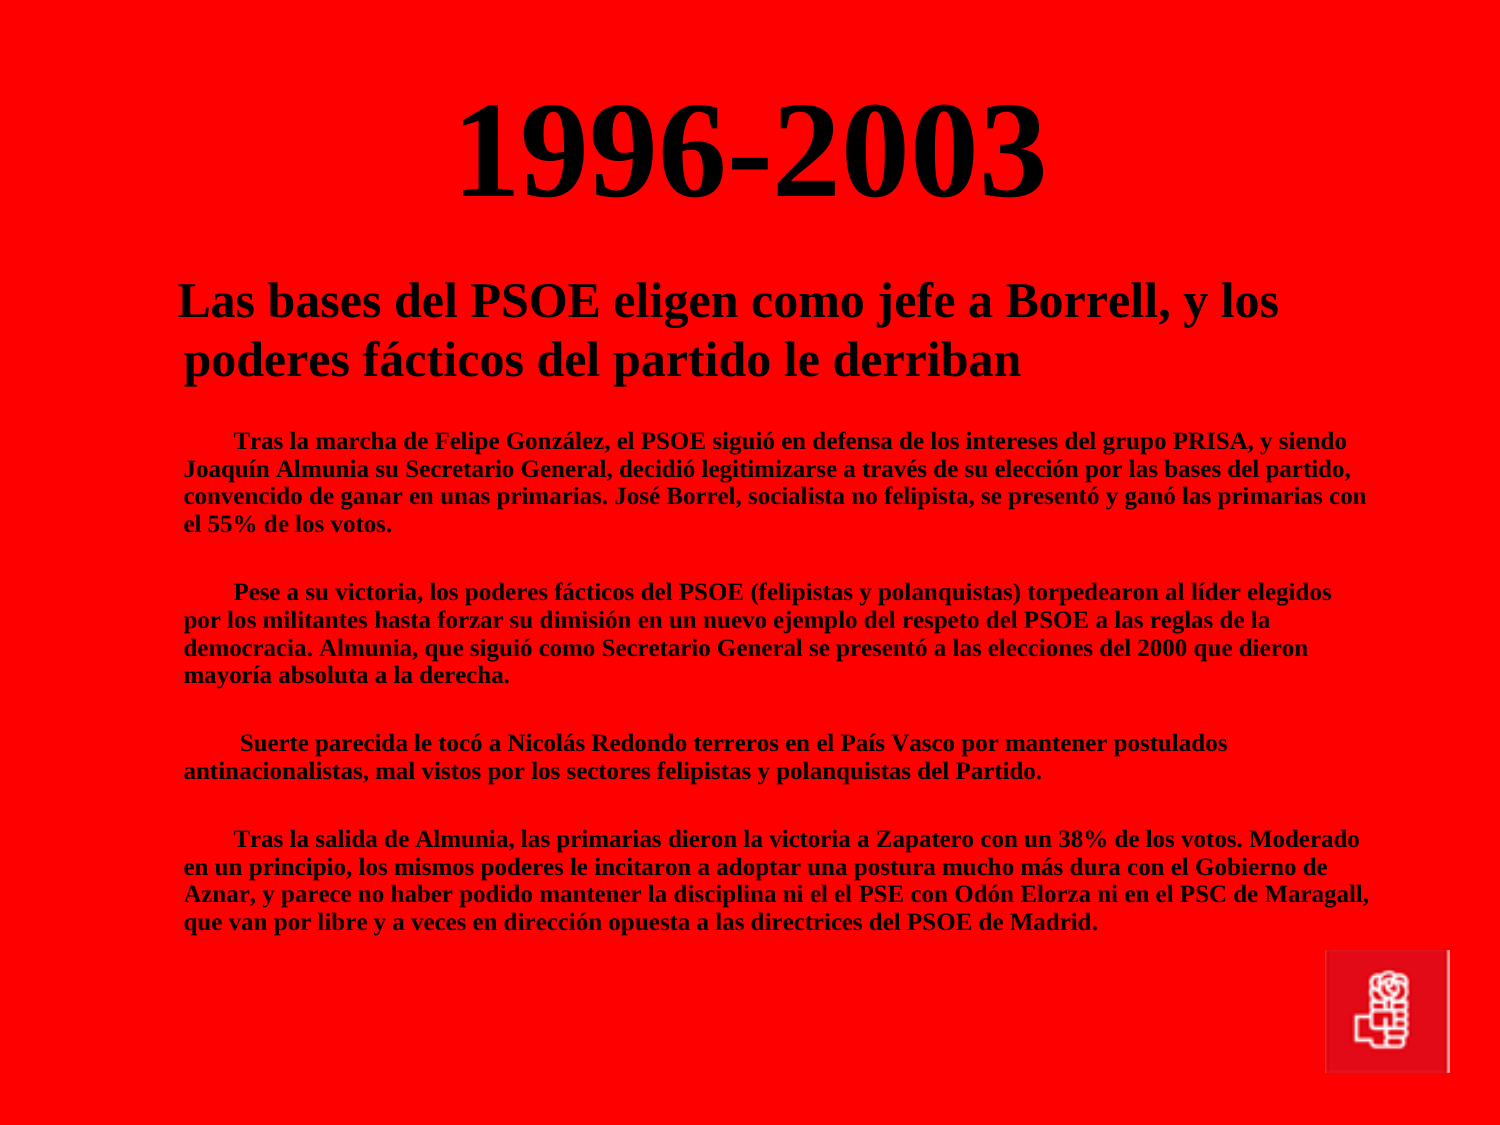

# 1996-2003
 Las bases del PSOE eligen como jefe a Borrell, y los poderes fácticos del partido le derriban
 Tras la marcha de Felipe González, el PSOE siguió en defensa de los intereses del grupo PRISA, y siendo Joaquín Almunia su Secretario General, decidió legitimizarse a través de su elección por las bases del partido, convencido de ganar en unas primarias. José Borrel, socialista no felipista, se presentó y ganó las primarias con el 55% de los votos.
 Pese a su victoria, los poderes fácticos del PSOE (felipistas y polanquistas) torpedearon al líder elegidos por los militantes hasta forzar su dimisión en un nuevo ejemplo del respeto del PSOE a las reglas de la democracia. Almunia, que siguió como Secretario General se presentó a las elecciones del 2000 que dieron mayoría absoluta a la derecha.
 Suerte parecida le tocó a Nicolás Redondo terreros en el País Vasco por mantener postulados antinacionalistas, mal vistos por los sectores felipistas y polanquistas del Partido.
 Tras la salida de Almunia, las primarias dieron la victoria a Zapatero con un 38% de los votos. Moderado en un principio, los mismos poderes le incitaron a adoptar una postura mucho más dura con el Gobierno de Aznar, y parece no haber podido mantener la disciplina ni el el PSE con Odón Elorza ni en el PSC de Maragall, que van por libre y a veces en dirección opuesta a las directrices del PSOE de Madrid.